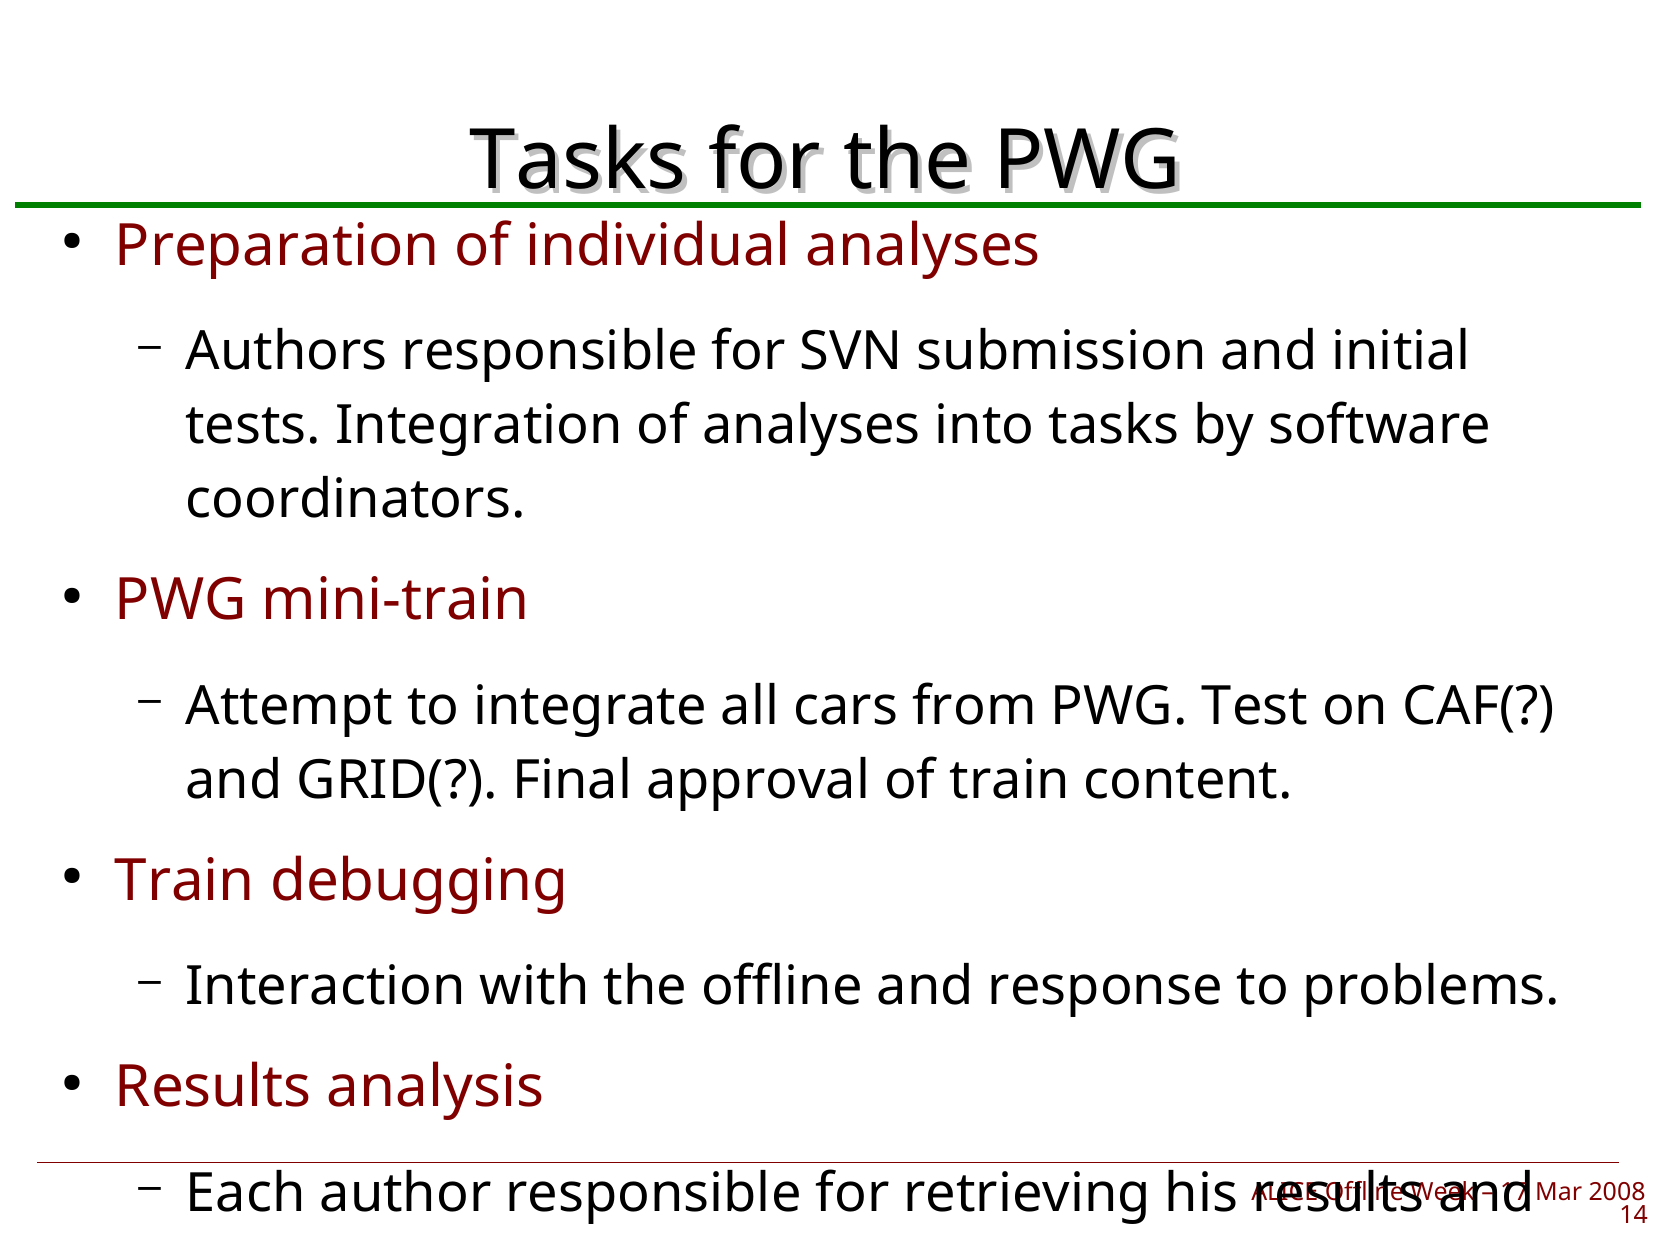

# Tasks for the PWG
Preparation of individual analyses
Authors responsible for SVN submission and initial tests. Integration of analyses into tasks by software coordinators.
PWG mini-train
Attempt to integrate all cars from PWG. Test on CAF(?) and GRID(?). Final approval of train content.
Train debugging
Interaction with the offline and response to problems.
Results analysis
Each author responsible for retrieving his results and providing feed-back (results OK, not OK, what to change)